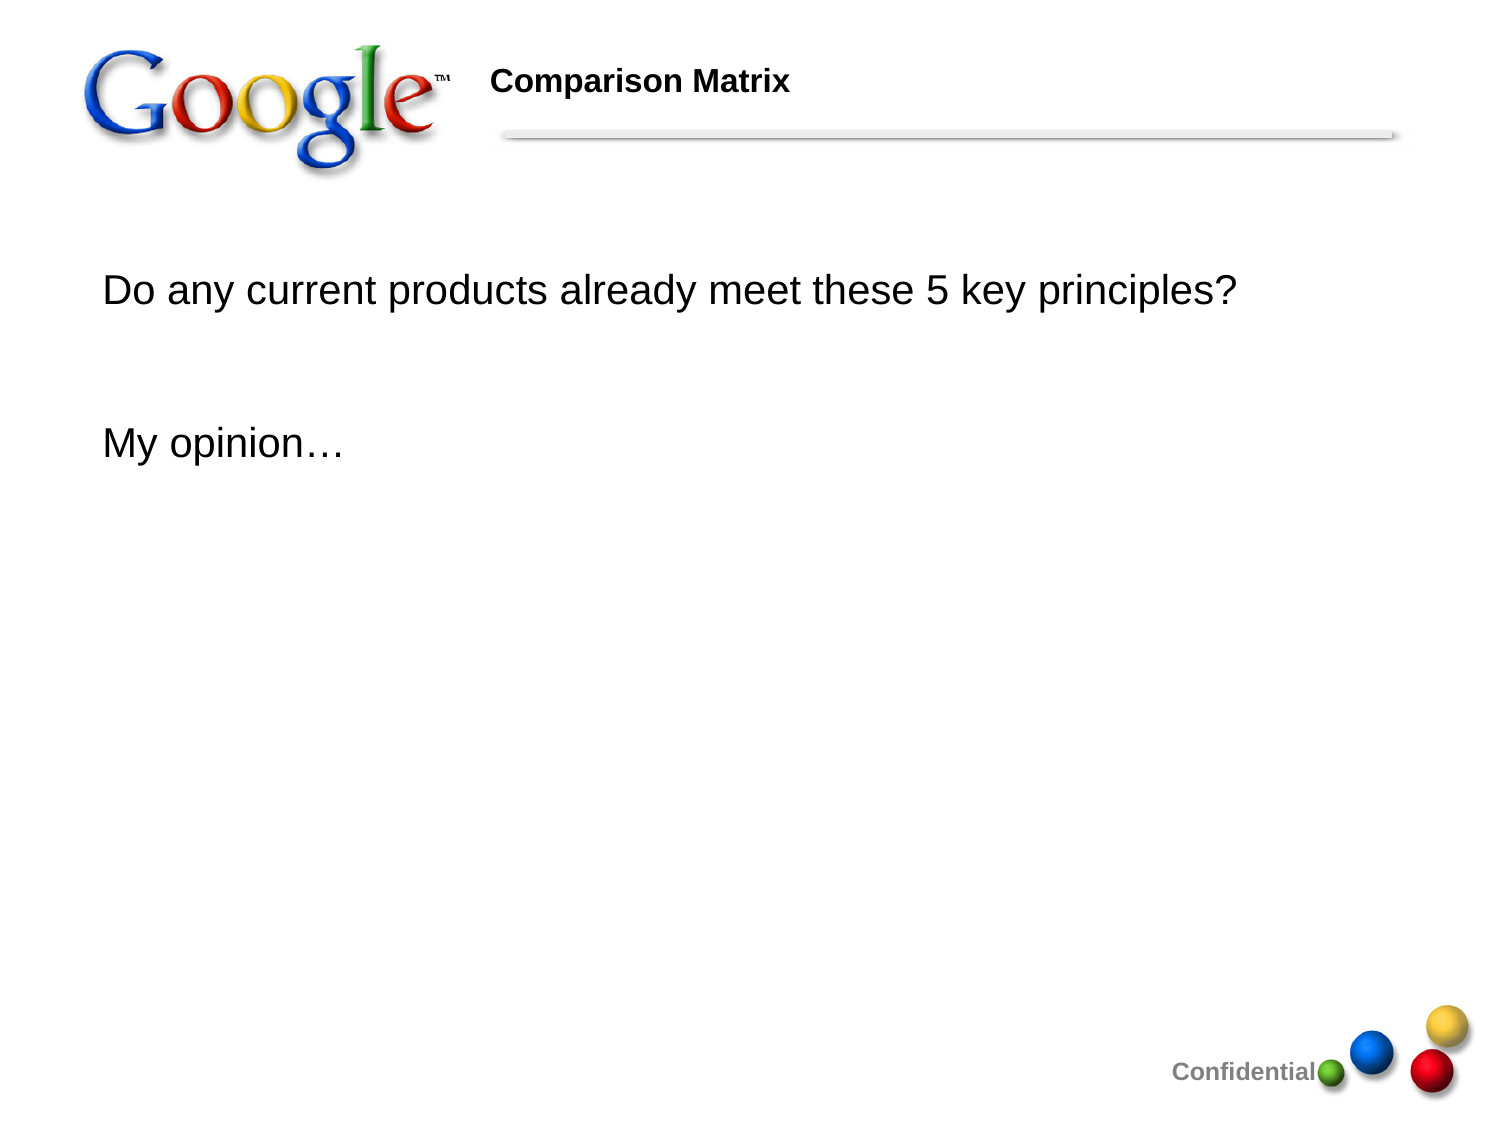

# Comparison Matrix
Do any current products already meet these 5 key principles?
My opinion…